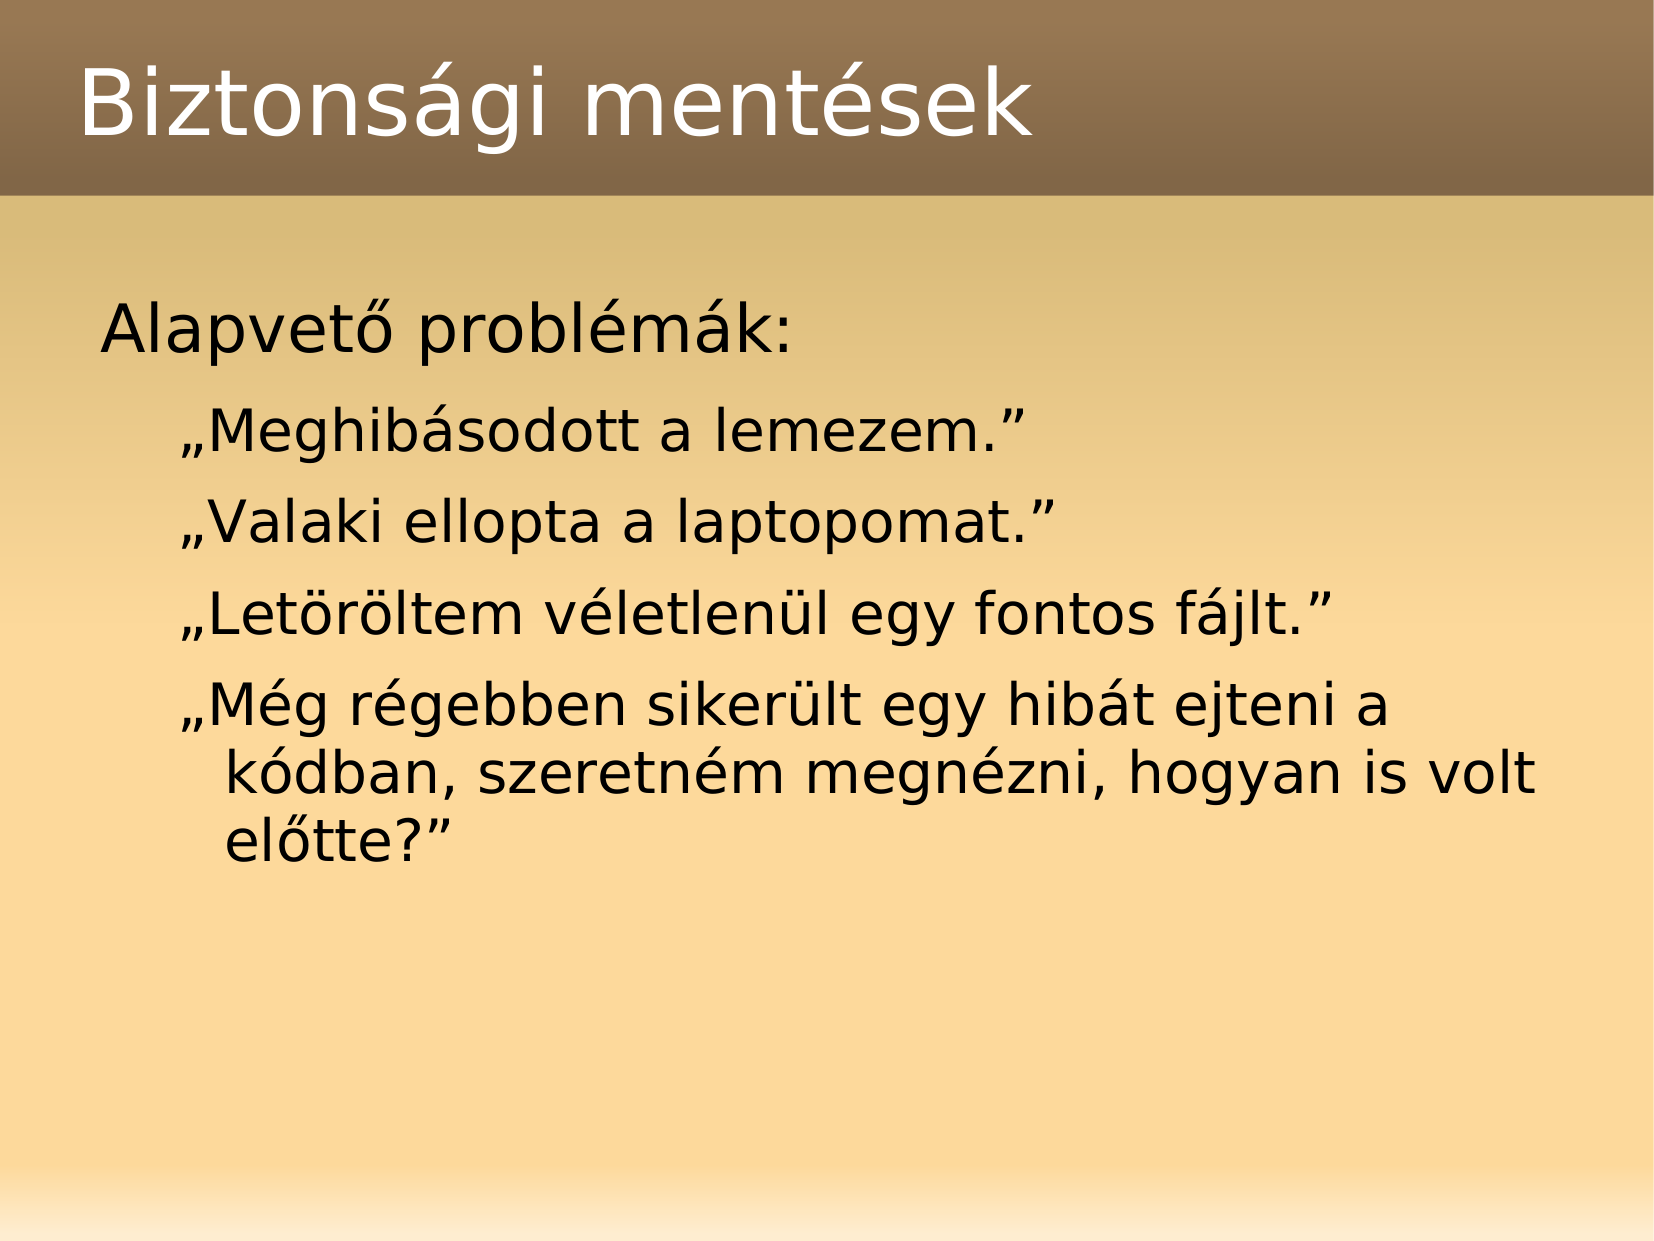

# Biztonsági mentések
Alapvető problémák:
„Meghibásodott a lemezem.”
„Valaki ellopta a laptopomat.”
„Letöröltem véletlenül egy fontos fájlt.”
„Még régebben sikerült egy hibát ejteni a kódban, szeretném megnézni, hogyan is volt előtte?”